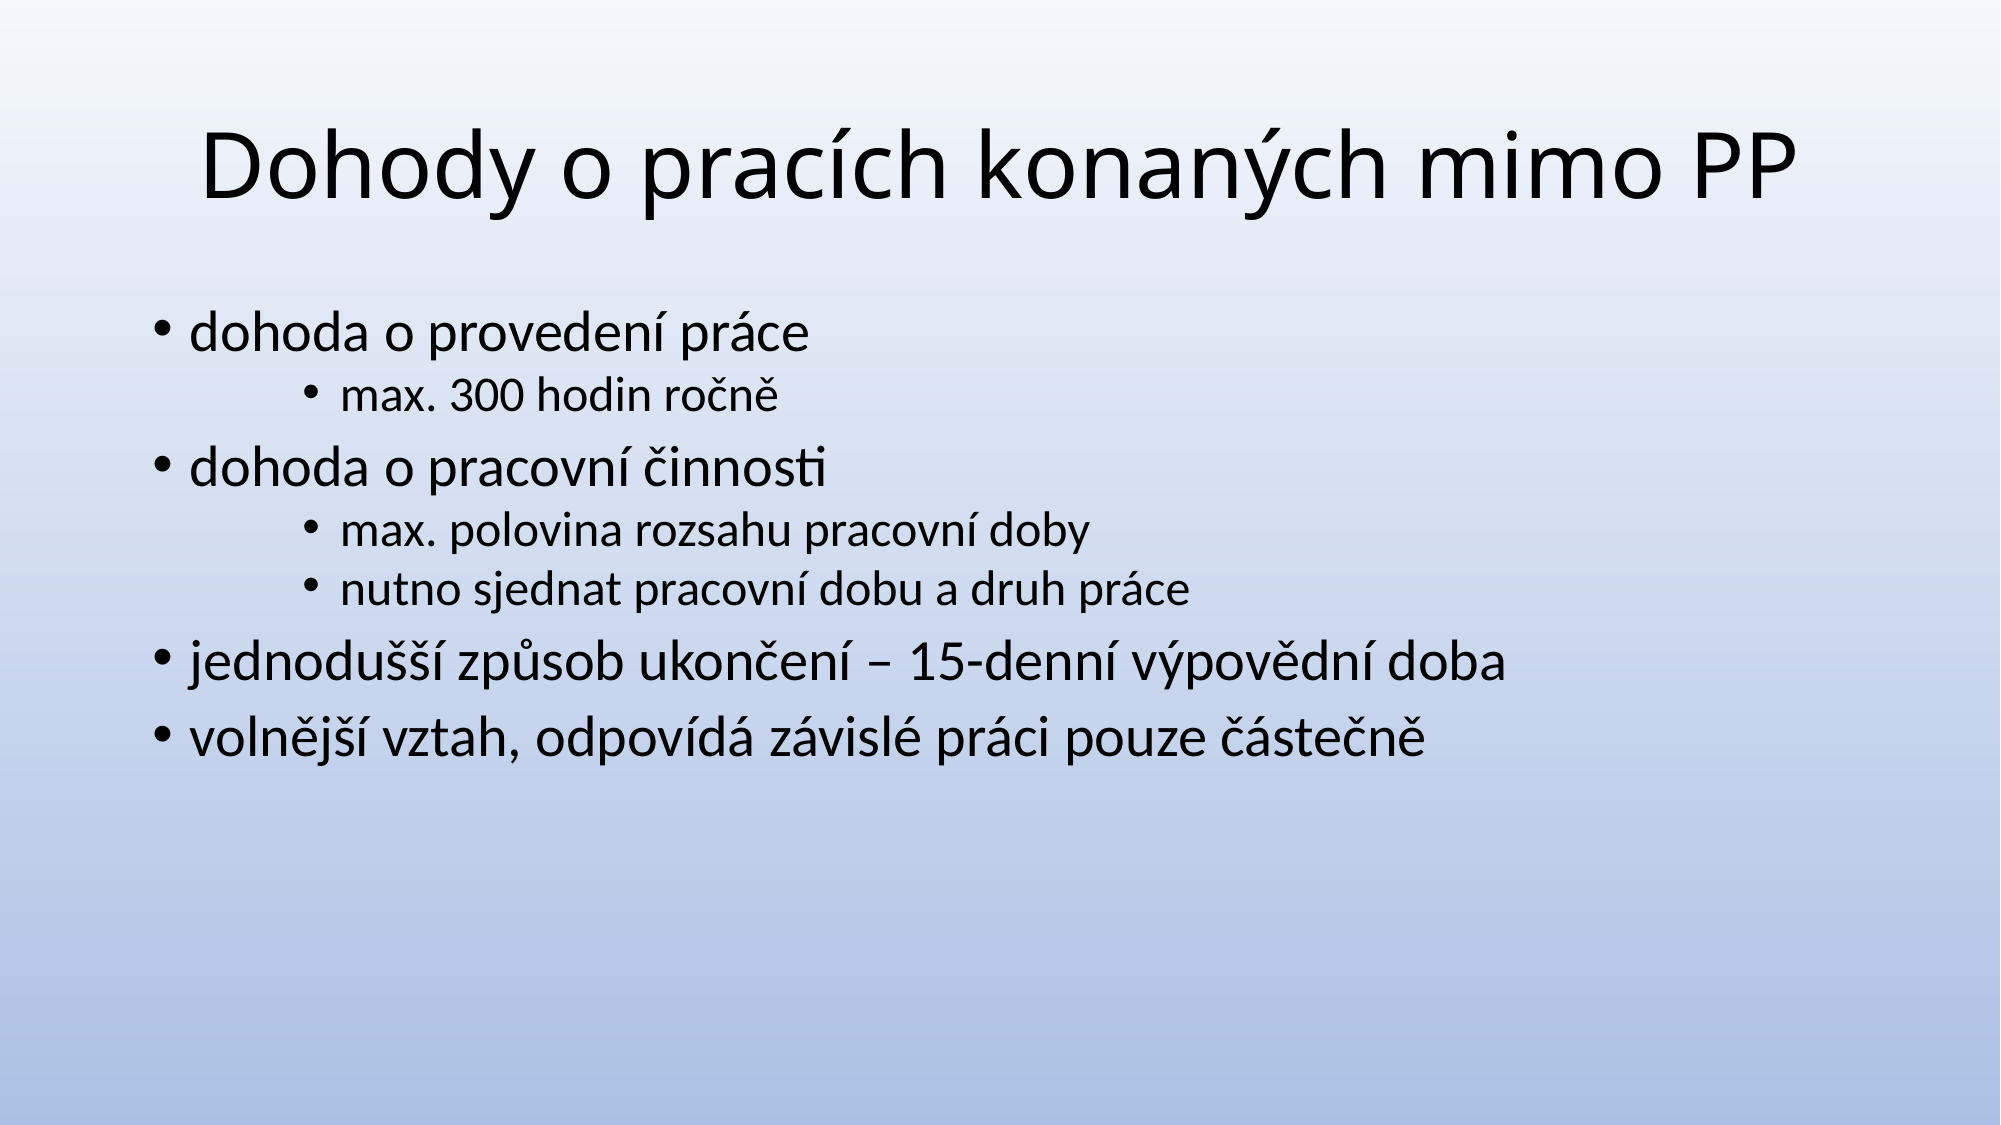

# Dohody o pracích konaných mimo PP
dohoda o provedení práce
max. 300 hodin ročně
dohoda o pracovní činnosti
max. polovina rozsahu pracovní doby
nutno sjednat pracovní dobu a druh práce
jednodušší způsob ukončení – 15-denní výpovědní doba
volnější vztah, odpovídá závislé práci pouze částečně